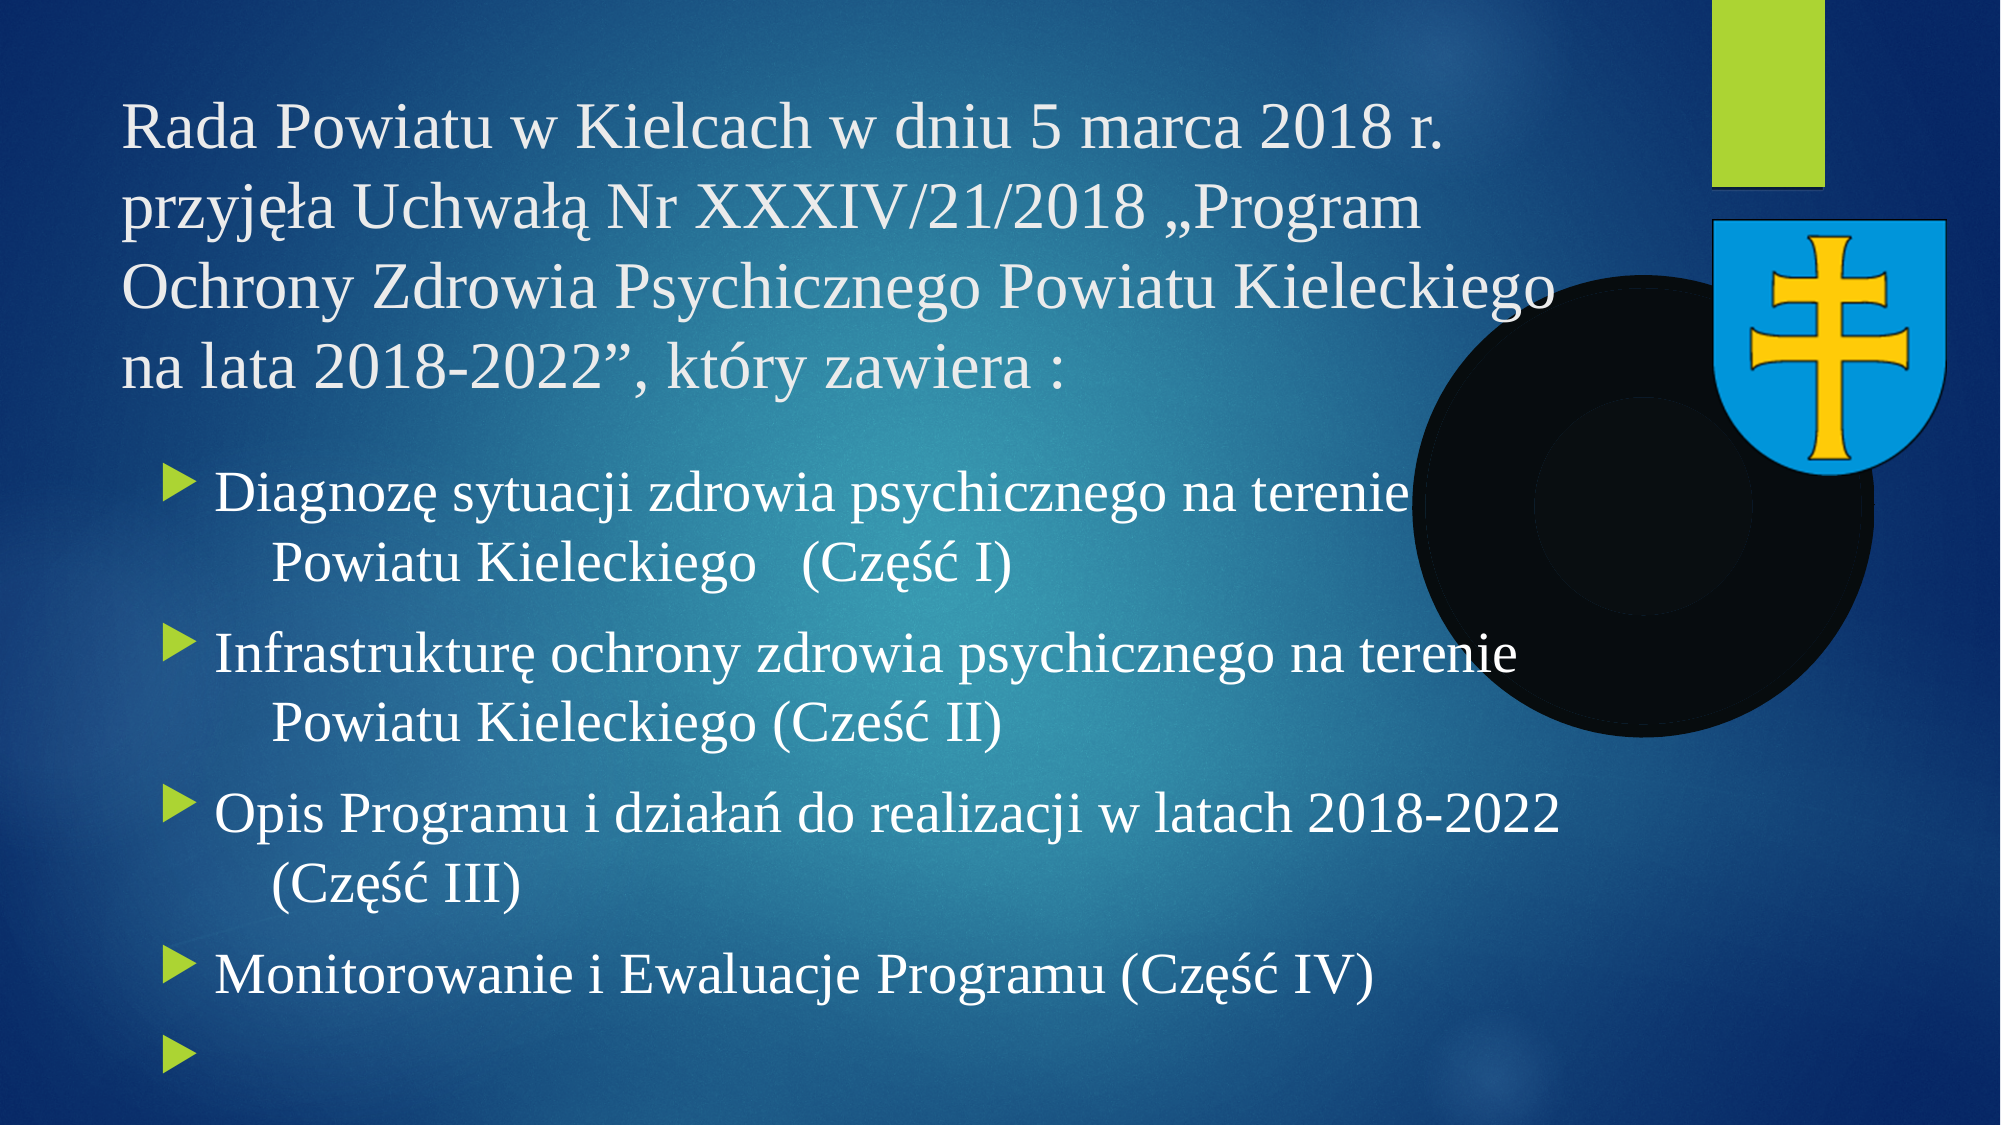

# Rada Powiatu w Kielcach w dniu 5 marca 2018 r. przyjęła Uchwałą Nr XXXIV/21/2018 „Program Ochrony Zdrowia Psychicznego Powiatu Kieleckiego na lata 2018-2022”, który zawiera :
Diagnozę sytuacji zdrowia psychicznego na terenie Powiatu Kieleckiego (Część I)
Infrastrukturę ochrony zdrowia psychicznego na terenie Powiatu Kieleckiego (Cześć II)
Opis Programu i działań do realizacji w latach 2018-2022 (Część III)
Monitorowanie i Ewaluacje Programu (Część IV)